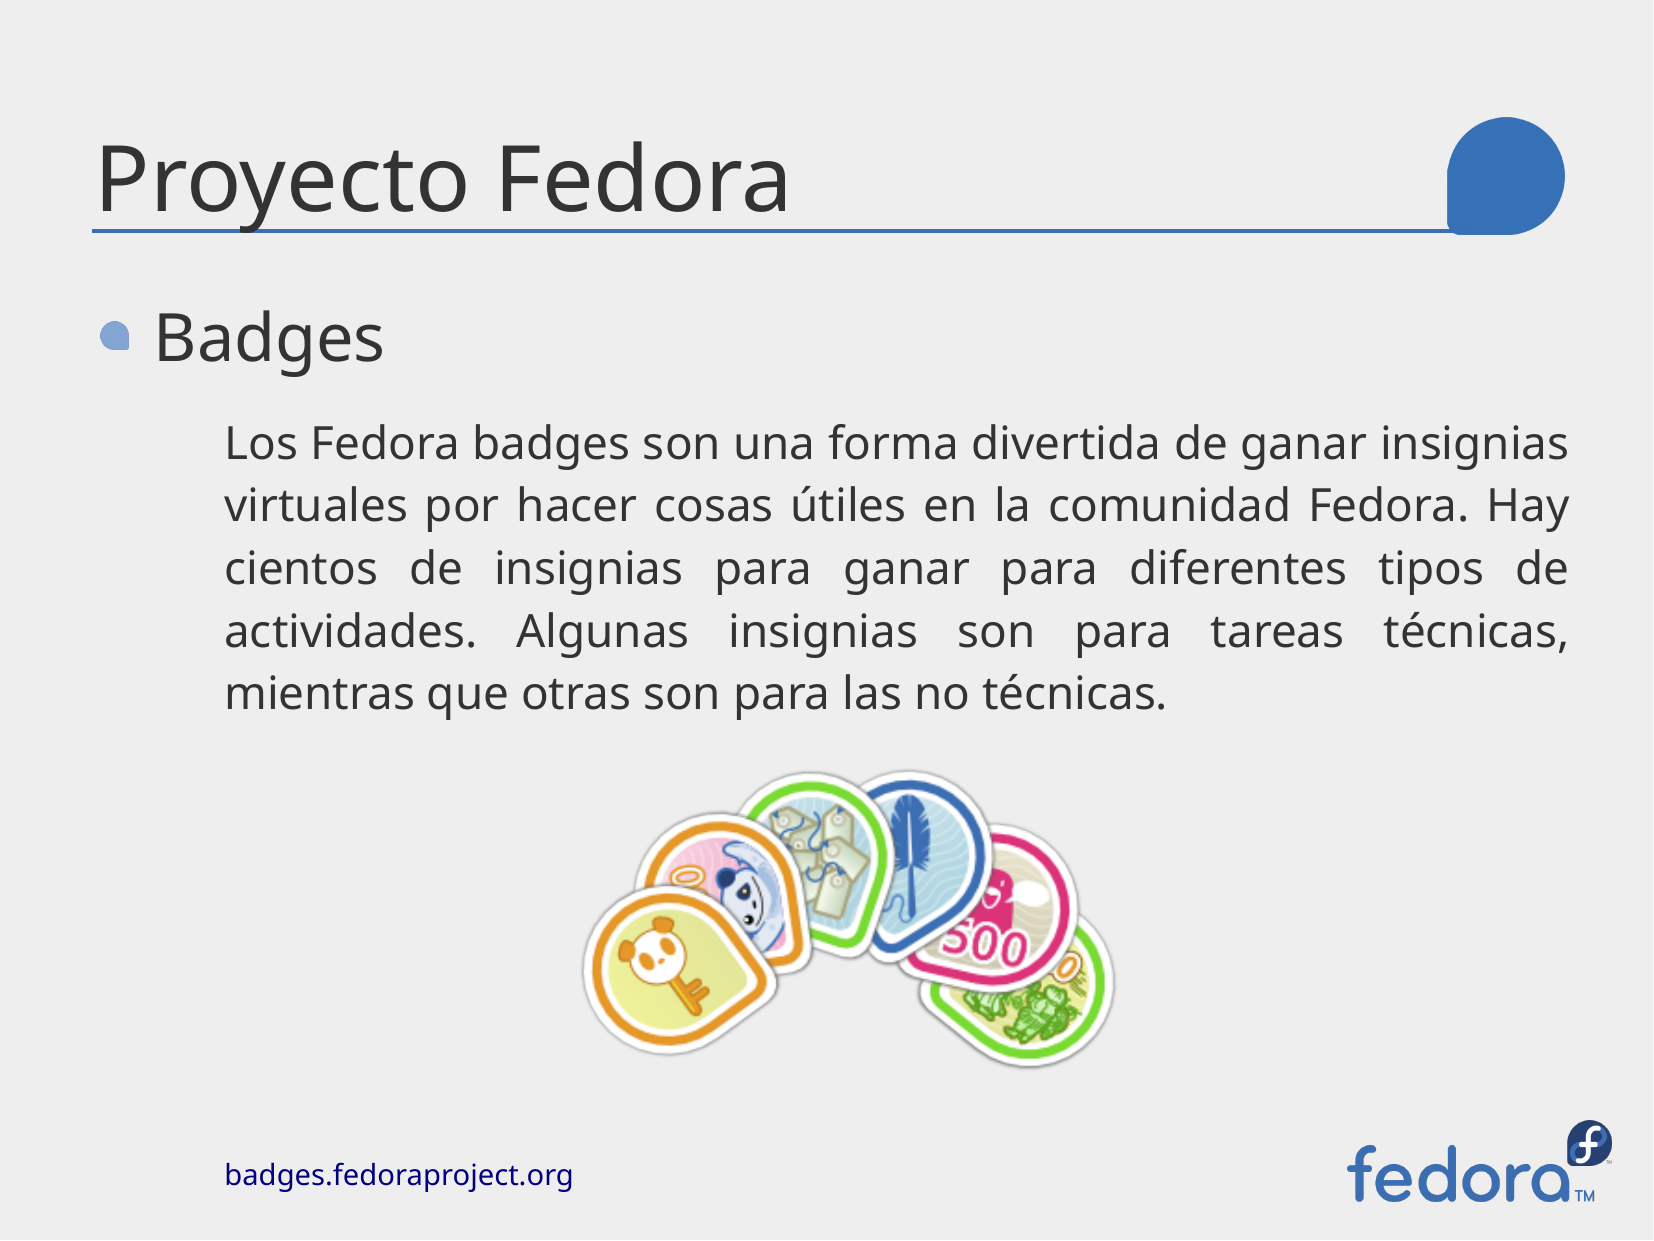

Proyecto Fedora
# Badges
Los Fedora badges son una forma divertida de ganar insignias virtuales por hacer cosas útiles en la comunidad Fedora. Hay cientos de insignias para ganar para diferentes tipos de actividades. Algunas insignias son para tareas técnicas, mientras que otras son para las no técnicas.
badges.fedoraproject.org